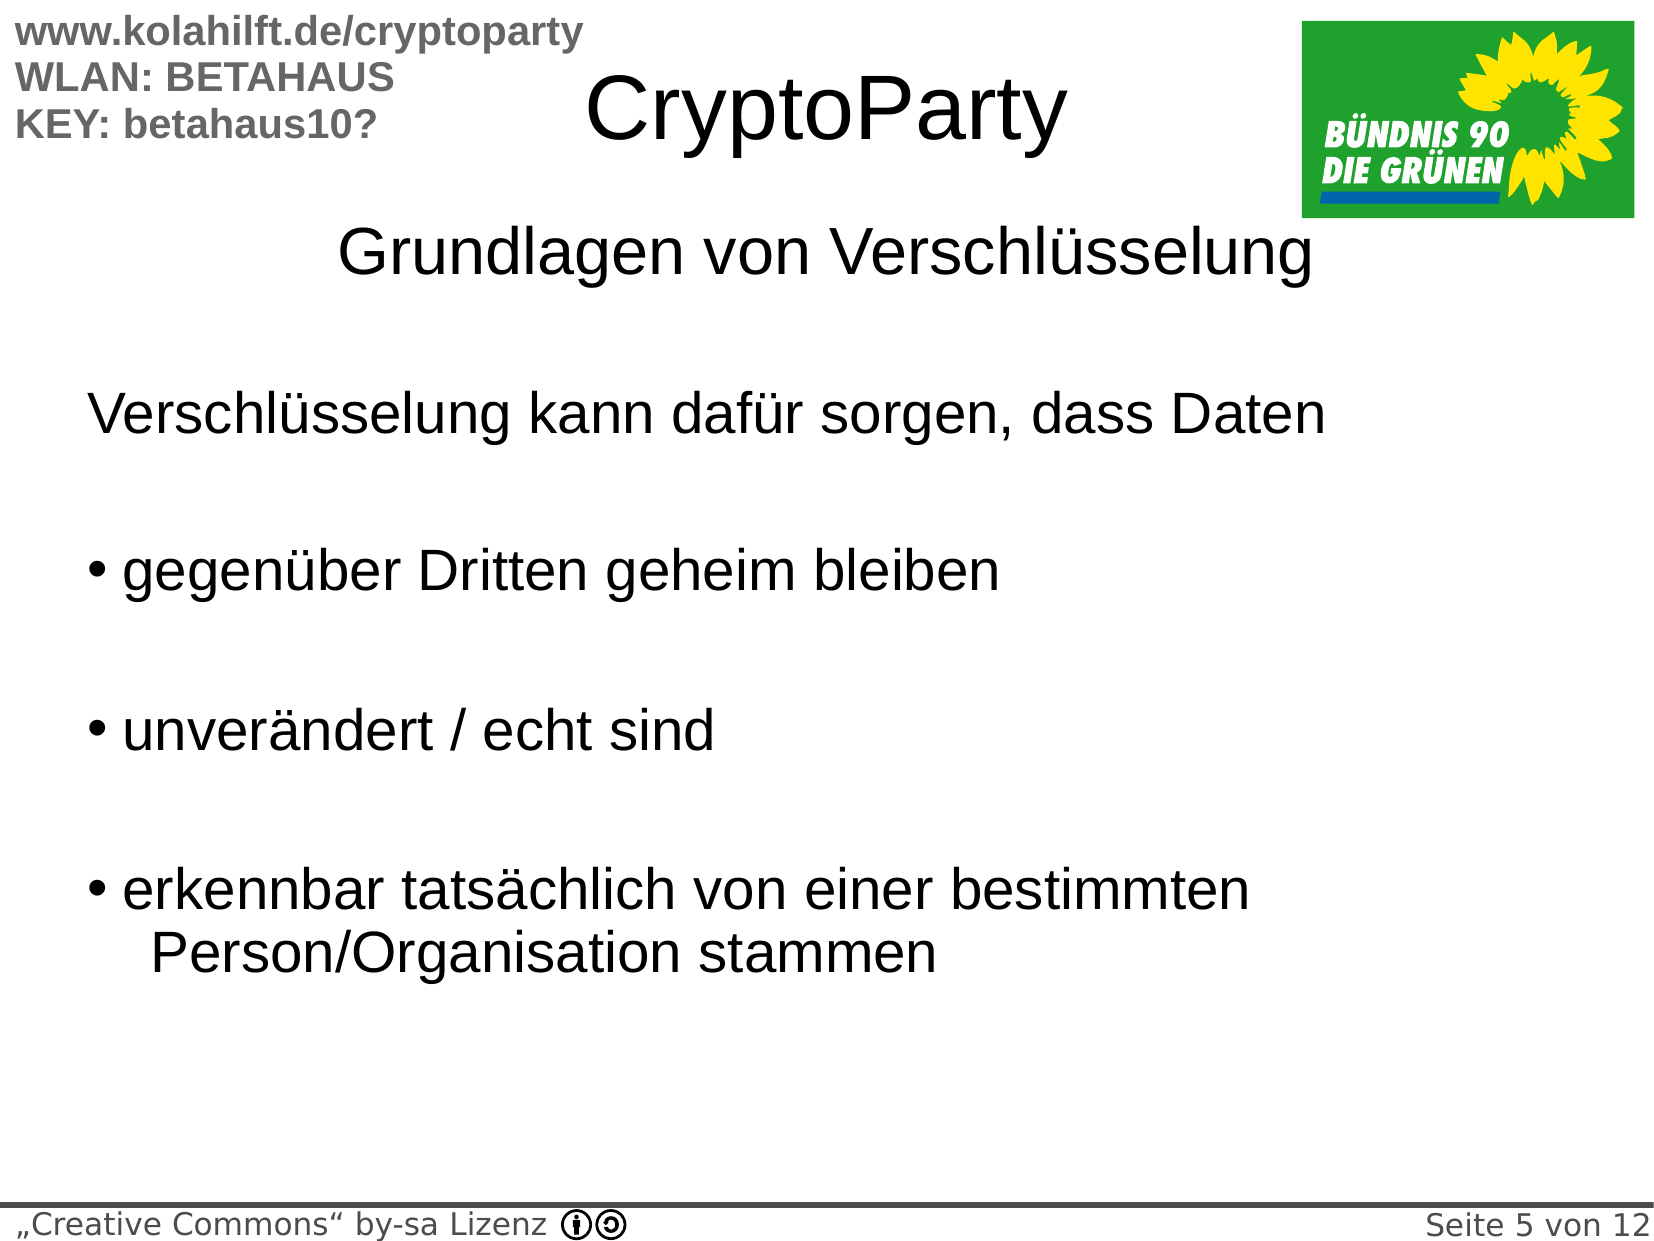

Grundlagen von Verschlüsselung
# Verschlüsselung kann dafür sorgen, dass Daten
gegenüber Dritten geheim bleiben
unverändert / echt sind
erkennbar tatsächlich von einer bestimmten Person/Organisation stammen